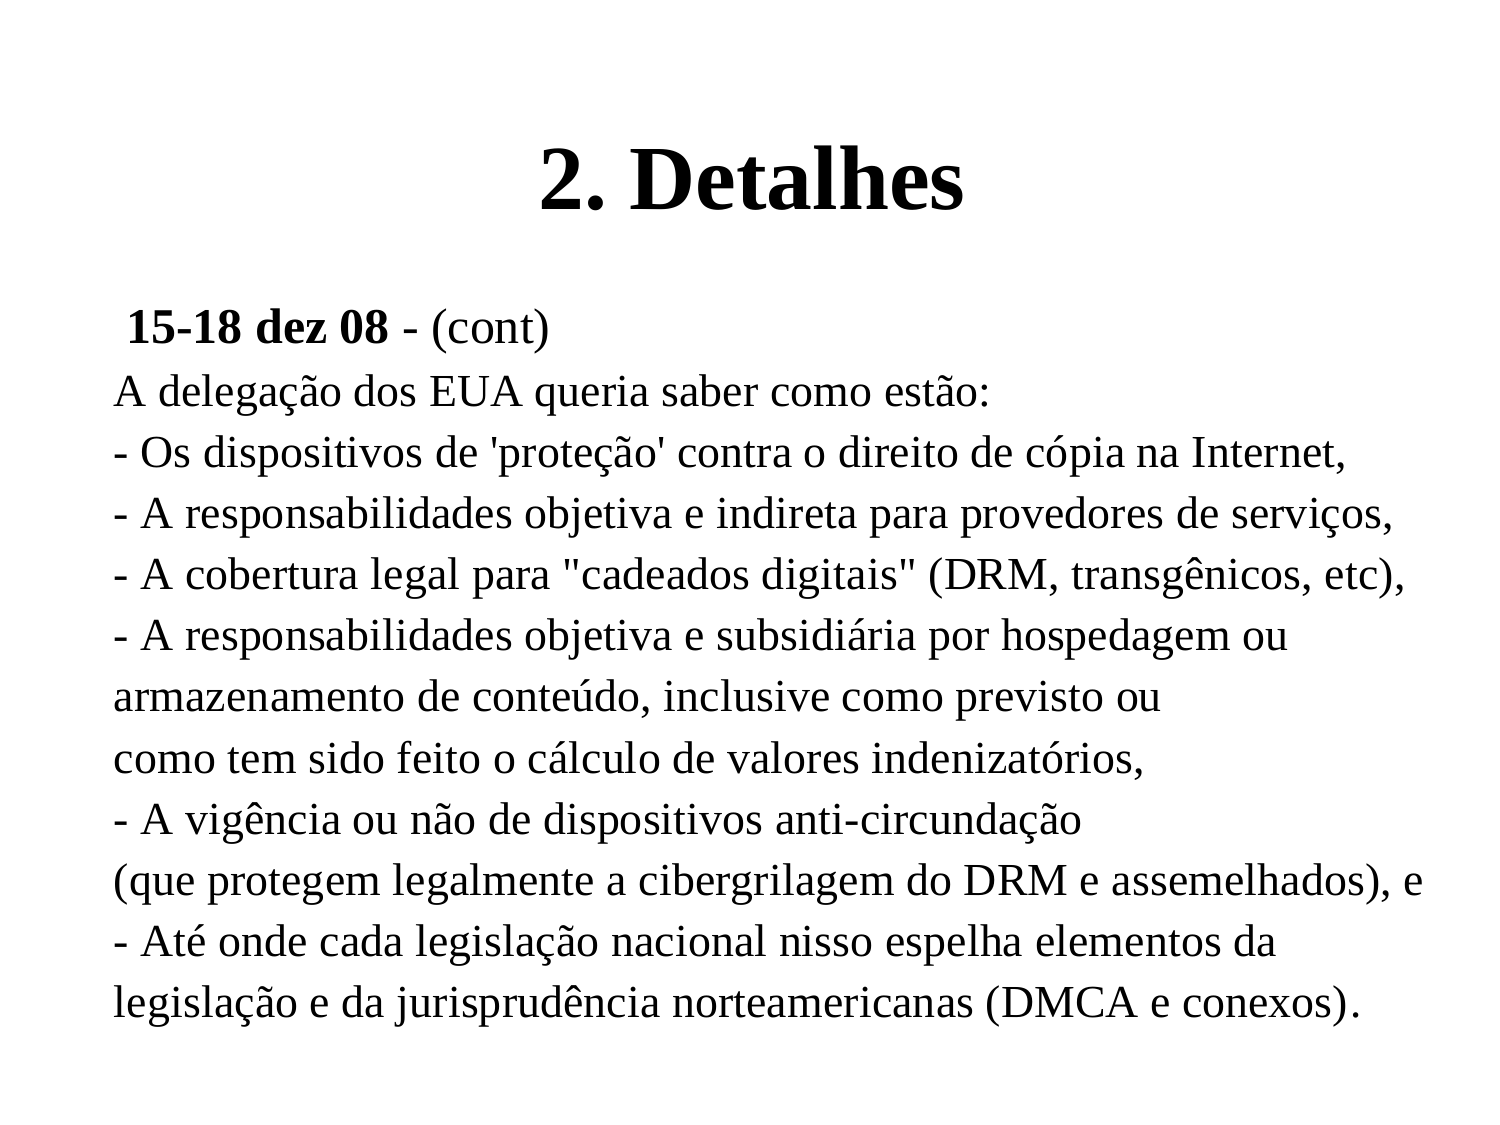

# 2. Detalhes
 15-18 dez 08 - (cont)
A delegação dos EUA queria saber como estão:
- Os dispositivos de 'proteção' contra o direito de cópia na Internet,
- A responsabilidades objetiva e indireta para provedores de serviços,
- A cobertura legal para "cadeados digitais" (DRM, transgênicos, etc),
- A responsabilidades objetiva e subsidiária por hospedagem ou armazenamento de conteúdo, inclusive como previsto ou
como tem sido feito o cálculo de valores indenizatórios,
- A vigência ou não de dispositivos anti-circundação
(que protegem legalmente a cibergrilagem do DRM e assemelhados), e
- Até onde cada legislação nacional nisso espelha elementos da legislação e da jurisprudência norteamericanas (DMCA e conexos).